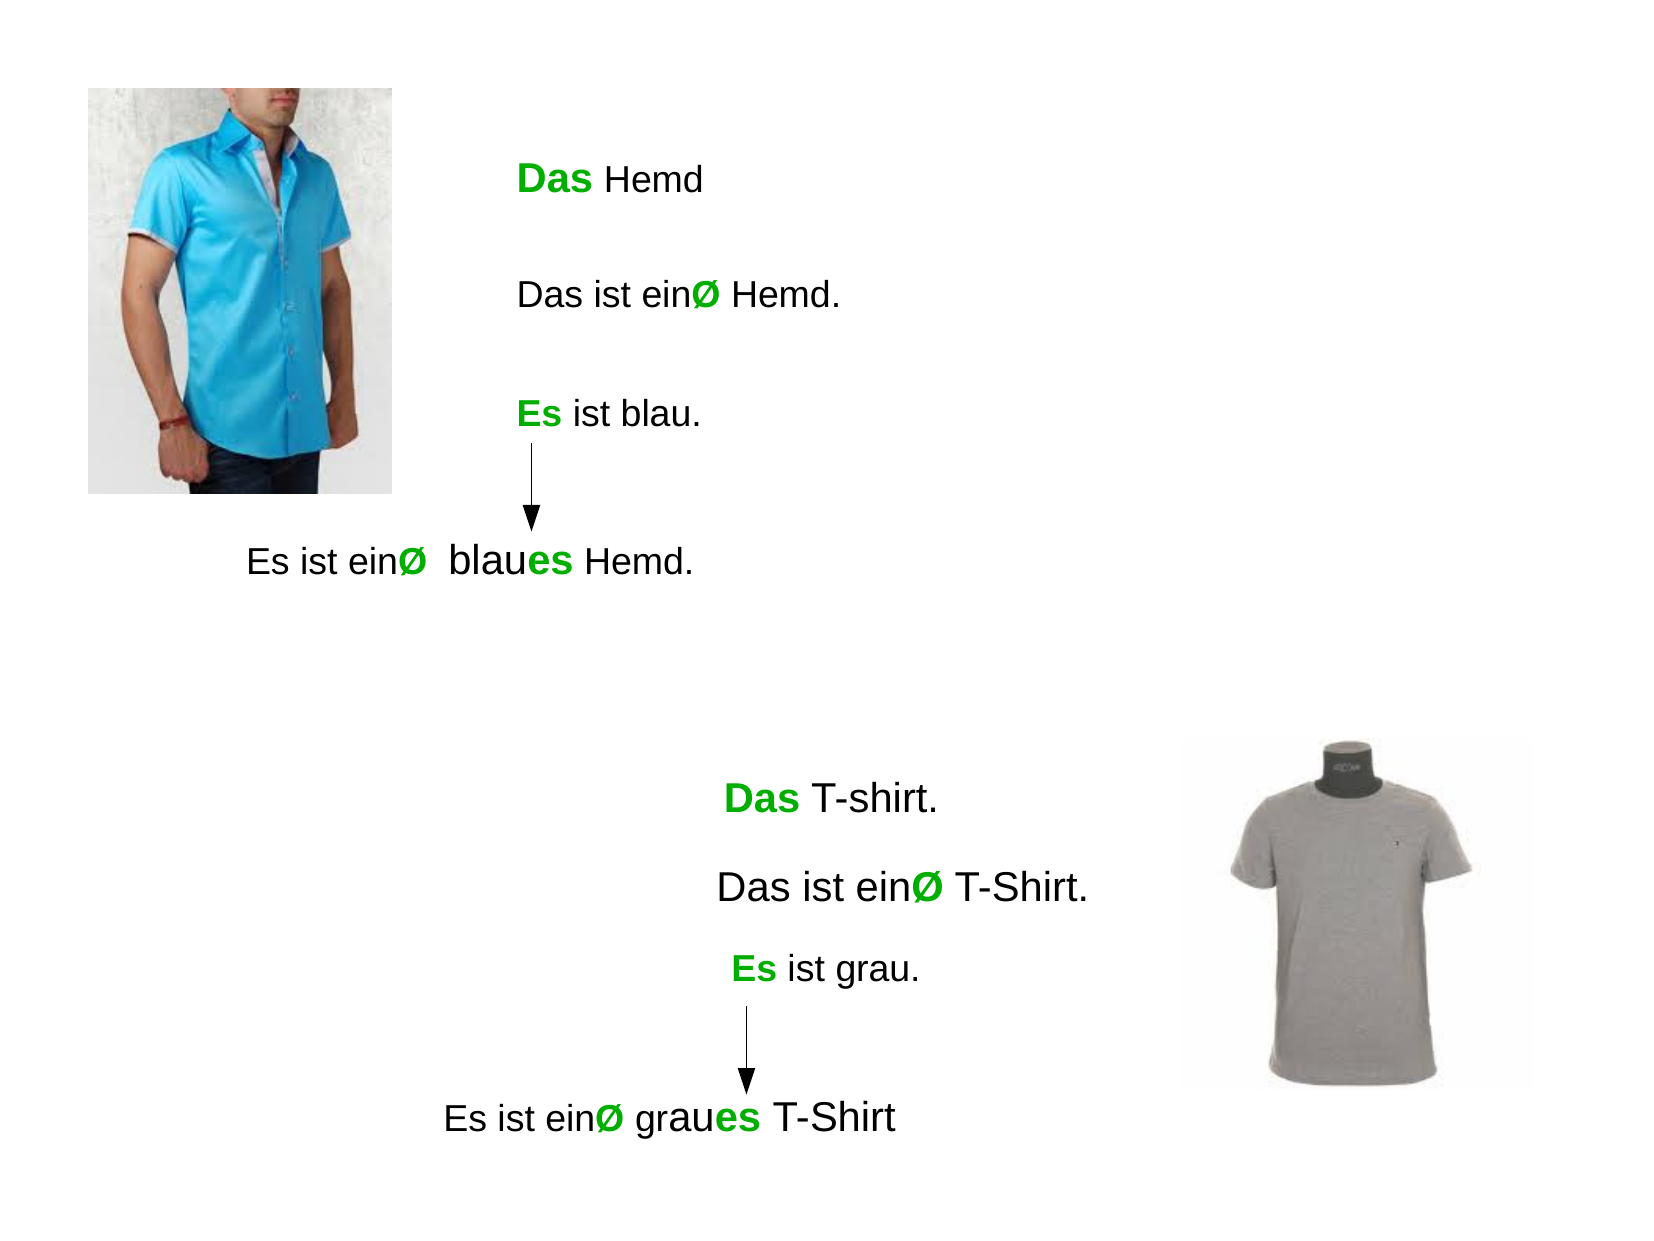

Das Hemd
Das ist einØ Hemd.
Es ist blau.
Es ist einØ blaues Hemd.
Das T-shirt.
Das ist einØ T-Shirt.
Es ist grau.
Es ist einØ graues T-Shirt